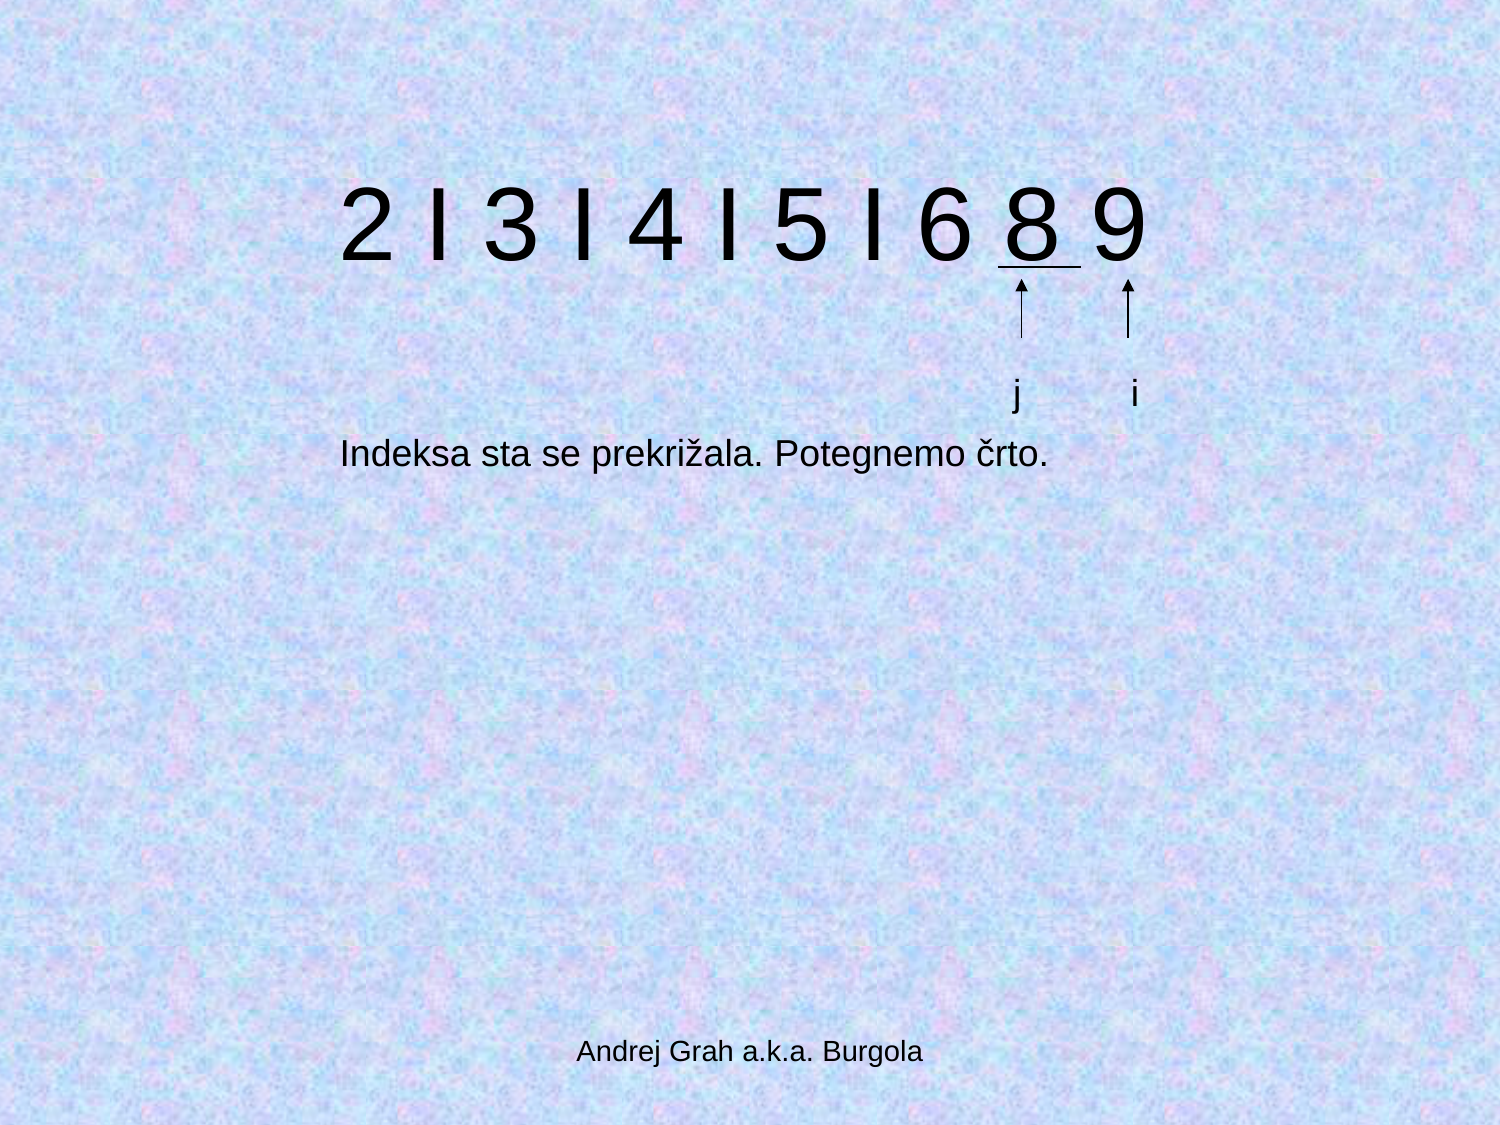

2 I 3 I 4 I 5 I 6 8 9
j
i
Indeksa sta se prekrižala. Potegnemo črto.
Andrej Grah a.k.a. Burgola